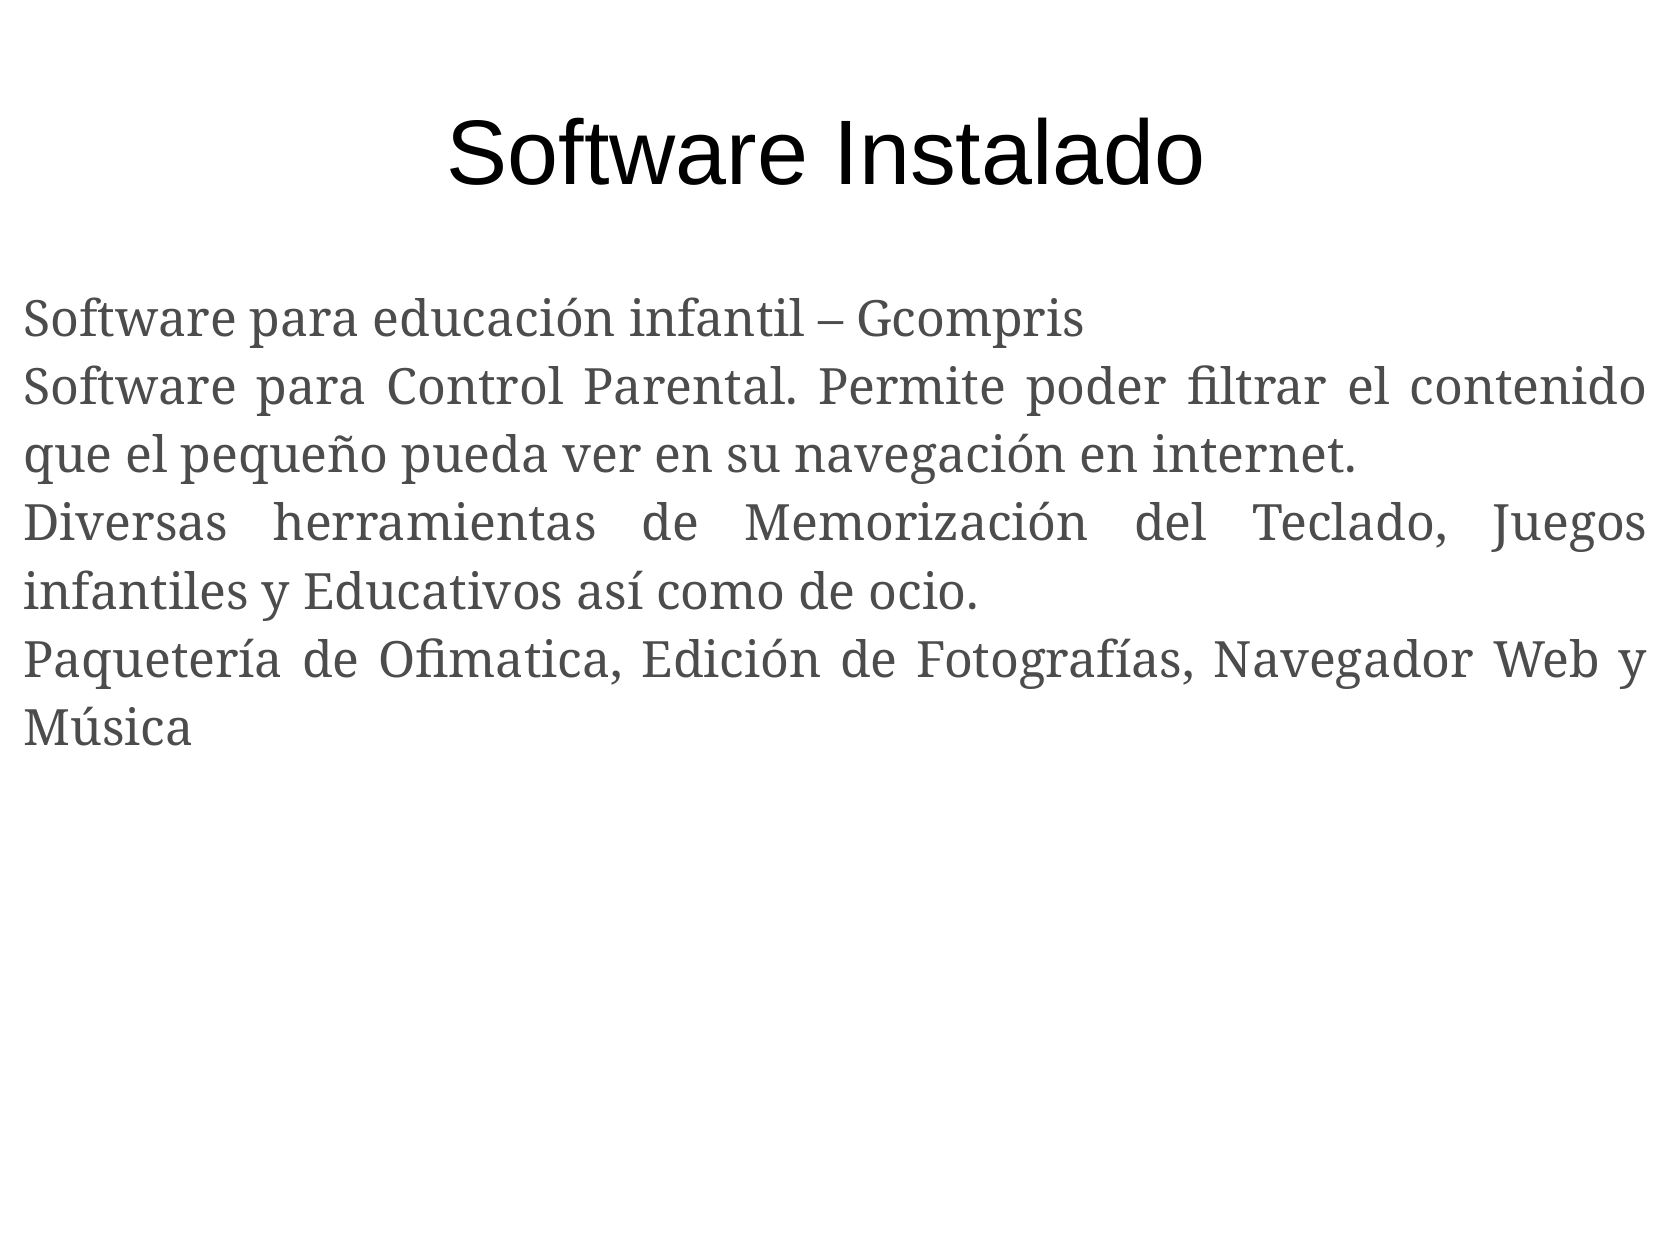

# Software Instalado
Software para educación infantil – Gcompris
Software para Control Parental. Permite poder filtrar el contenido que el pequeño pueda ver en su navegación en internet.
Diversas herramientas de Memorización del Teclado, Juegos infantiles y Educativos así como de ocio.
Paquetería de Ofimatica, Edición de Fotografías, Navegador Web y Música